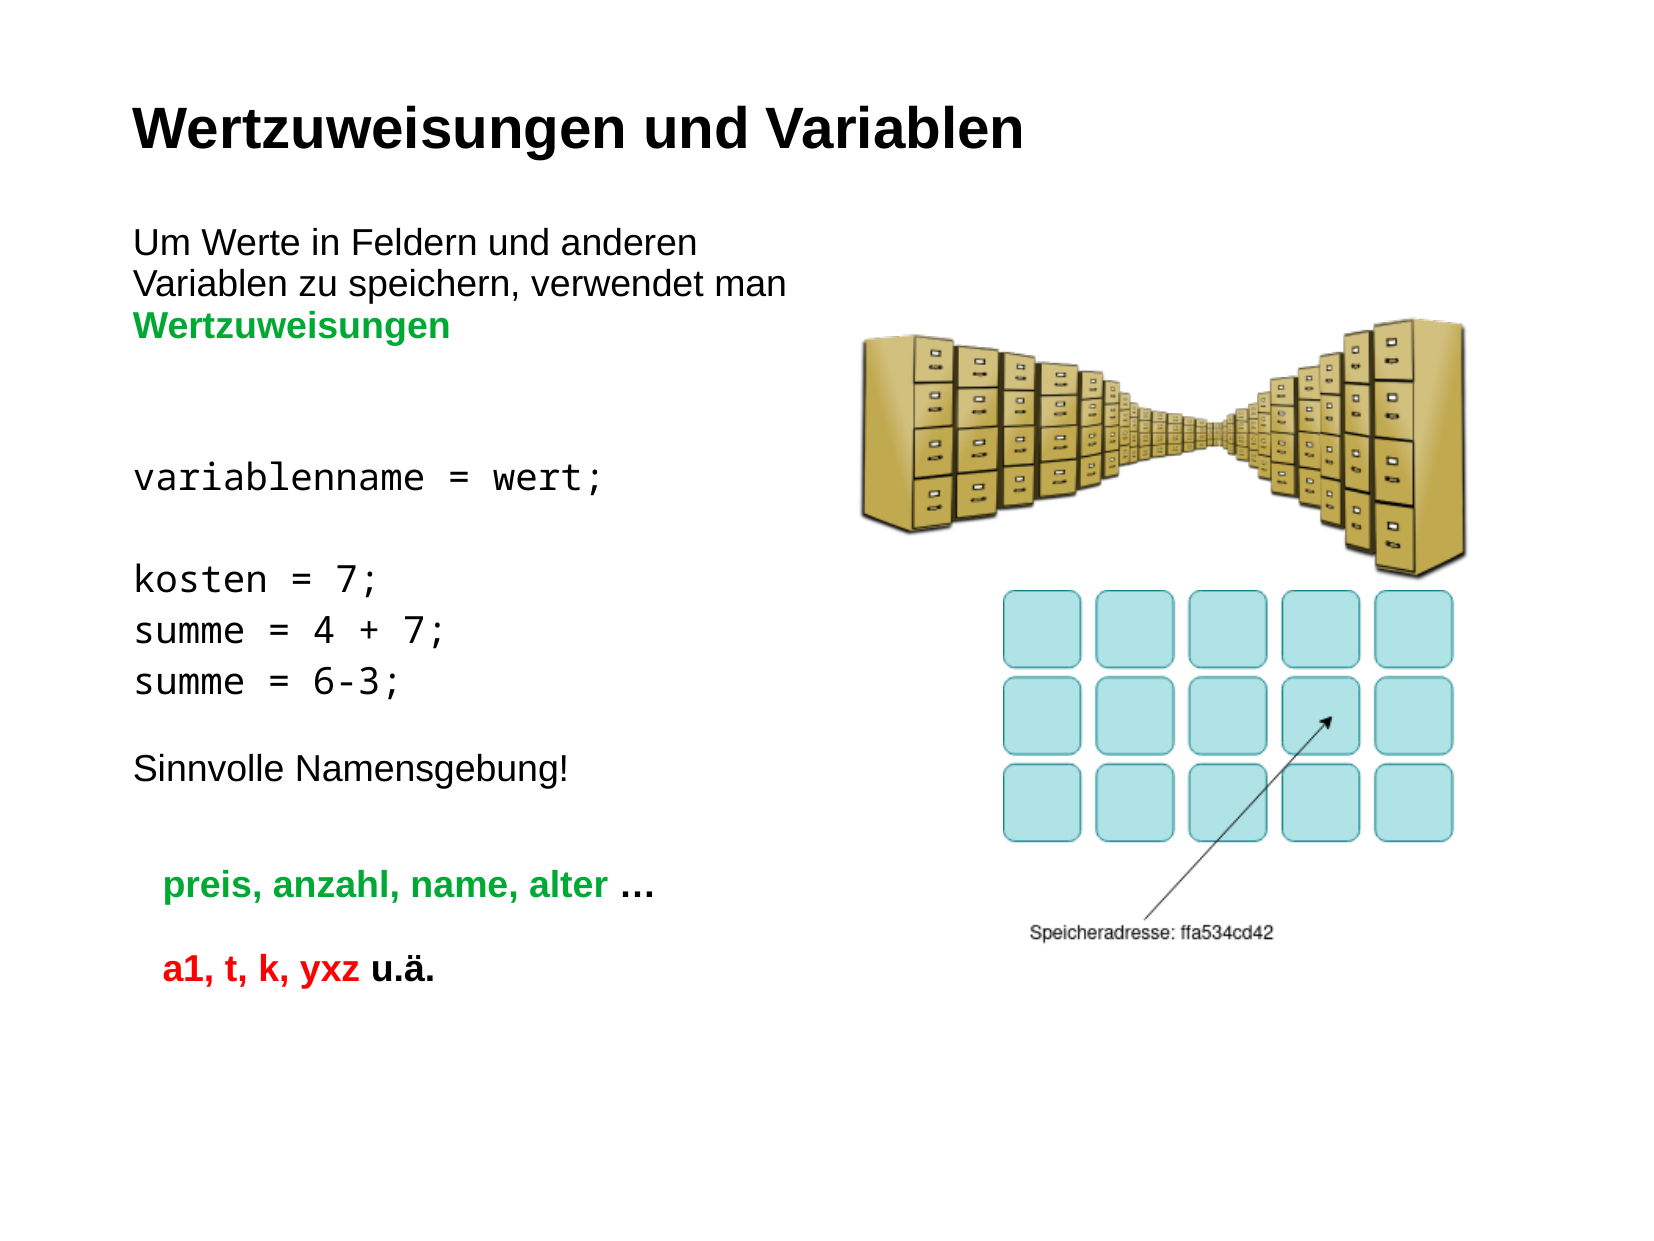

Wertzuweisungen und Variablen
Um Werte in Feldern und anderen Variablen zu speichern, verwendet man Wertzuweisungen
variablenname = wert;
kosten = 7;
summe = 4 + 7;
summe = 6-3;
Sinnvolle Namensgebung!
preis, anzahl, name, alter …
a1, t, k, yxz u.ä.